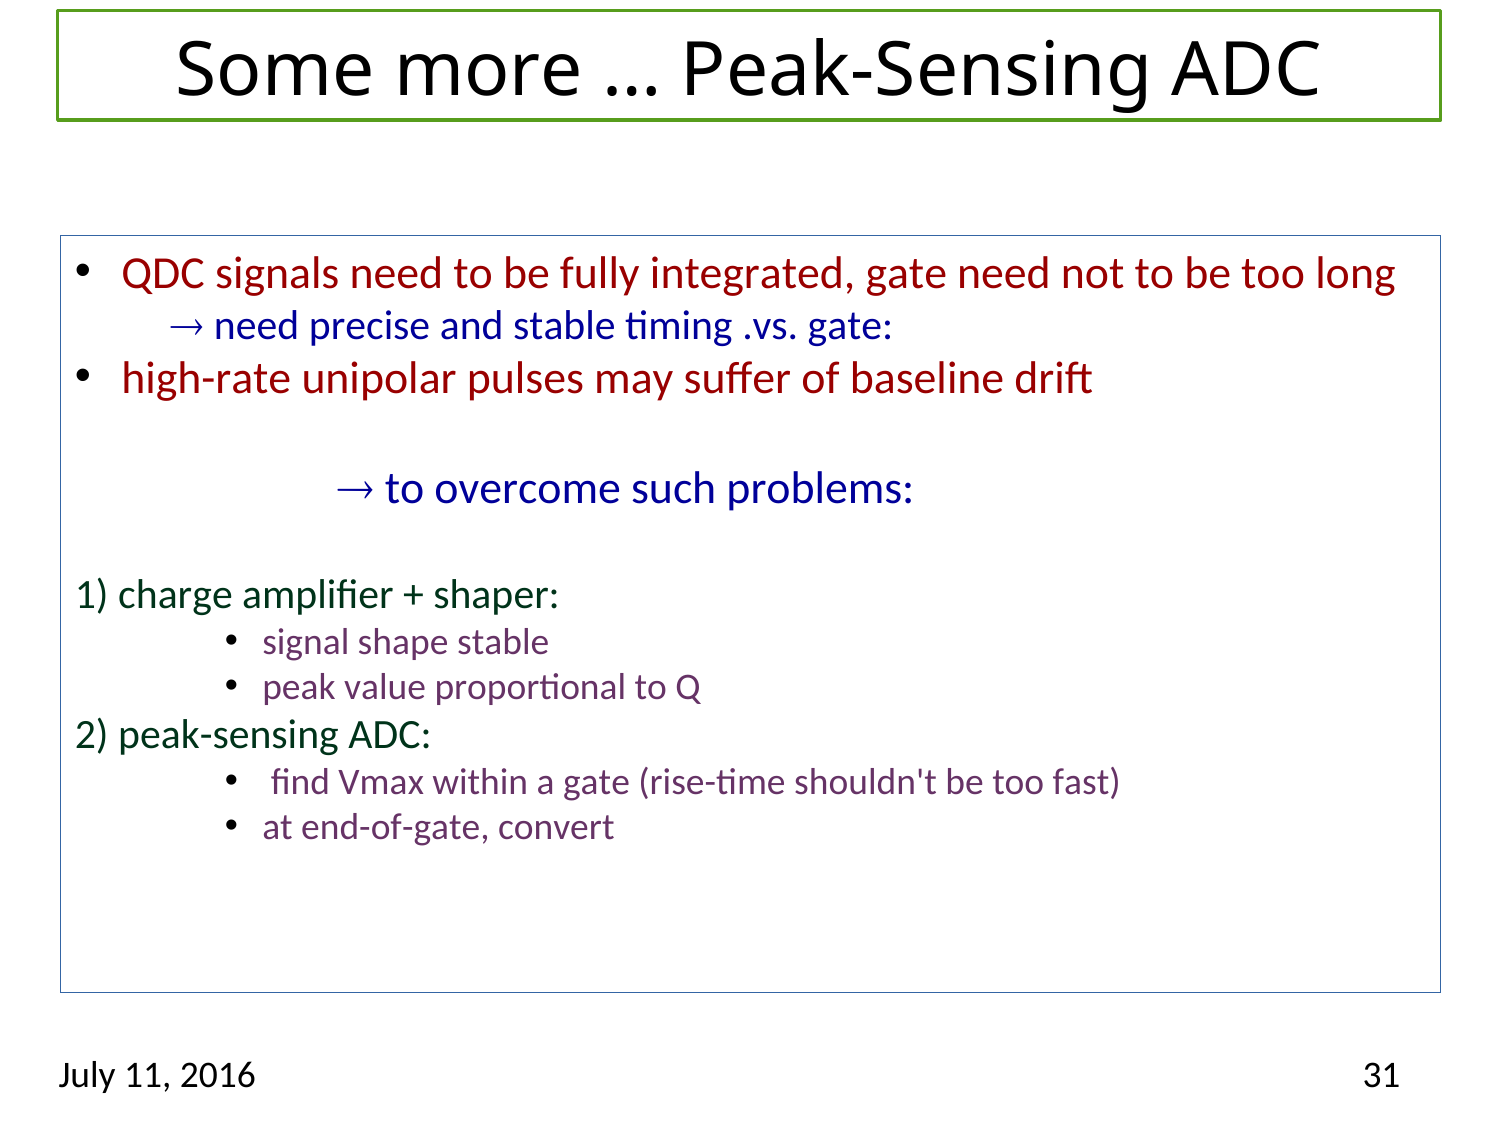

# Some more … Peak-Sensing ADC
QDC signals need to be fully integrated, gate need not to be too long
 need precise and stable timing .vs. gate:
high-rate unipolar pulses may suffer of baseline drift
 to overcome such problems:
1) charge amplifier + shaper:
signal shape stable
peak value proportional to Q
2) peak-sensing ADC:
 find Vmax within a gate (rise-time shouldn't be too fast)
at end-of-gate, convert
31